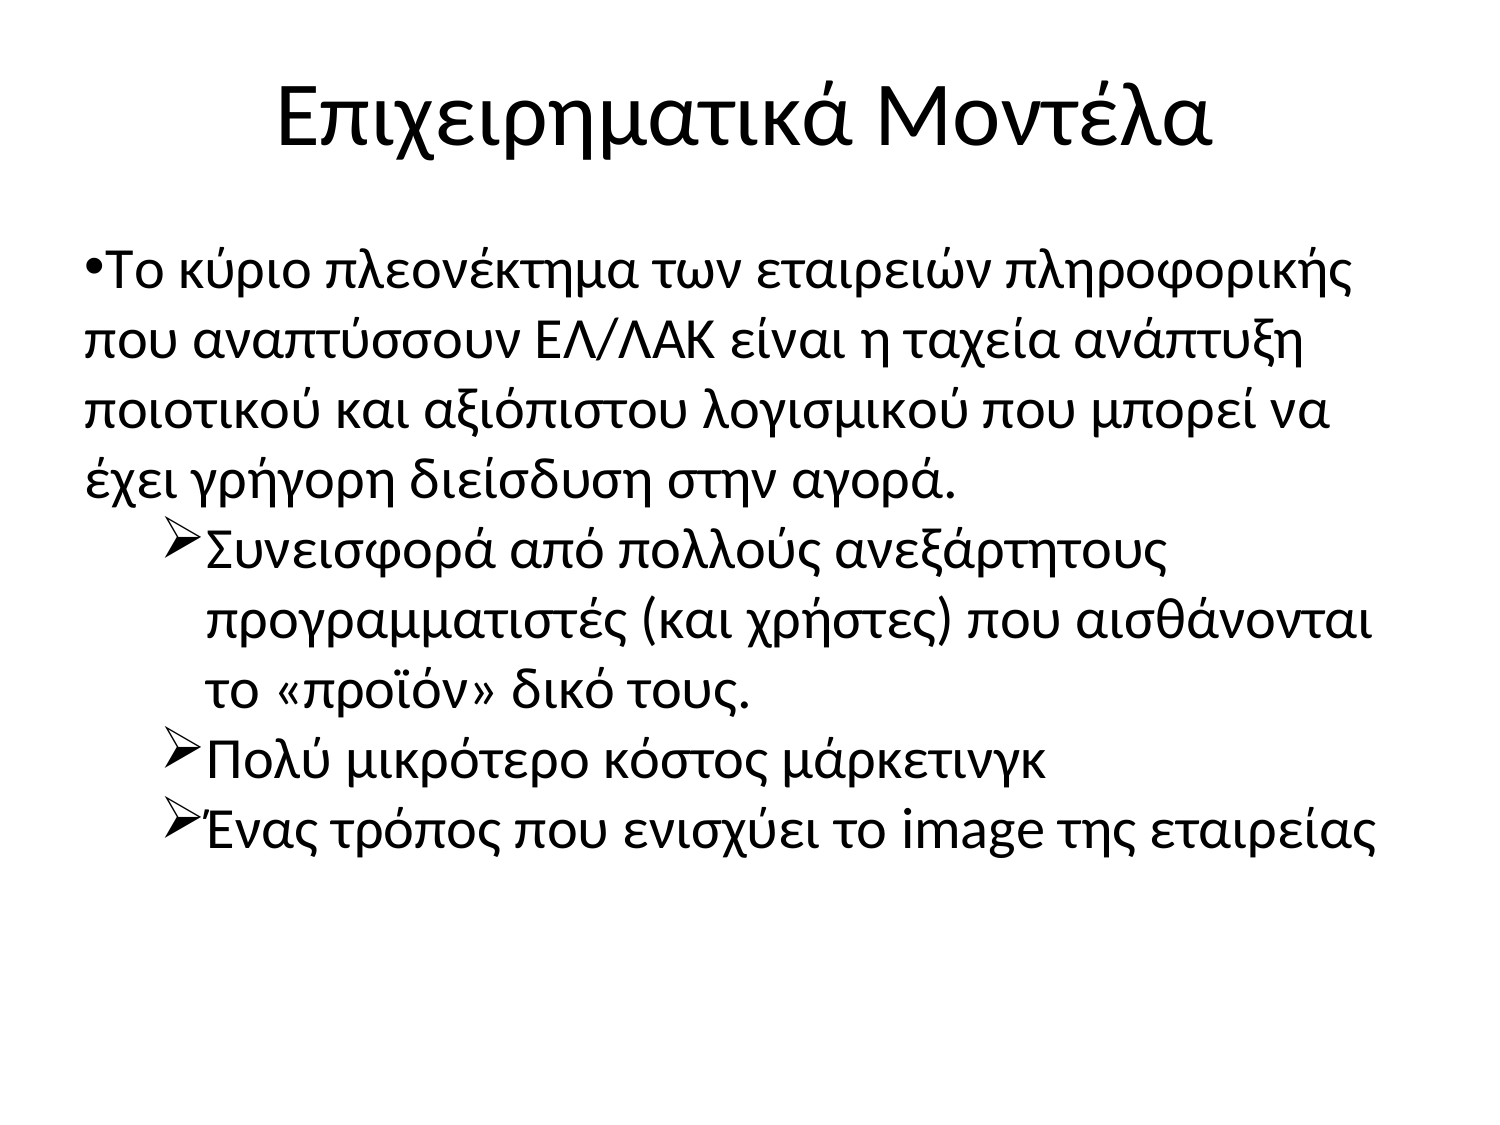

17/5/2013
Θεματα ΚτΠ/Γ
Επιχειρηματικά Μοντέλα
Το κύριο πλεονέκτημα των εταιρειών πληροφορικής που αναπτύσσουν ΕΛ/ΛΑΚ είναι η ταχεία ανάπτυξη ποιοτικού και αξιόπιστου λογισμικού που μπορεί να έχει γρήγορη διείσδυση στην αγορά.
Συνεισφορά από πολλούς ανεξάρτητους προγραμματιστές (και χρήστες) που αισθάνονται το «προϊόν» δικό τους.
Πολύ μικρότερο κόστος μάρκετινγκ
Ένας τρόπος που ενισχύει το image της εταιρείας